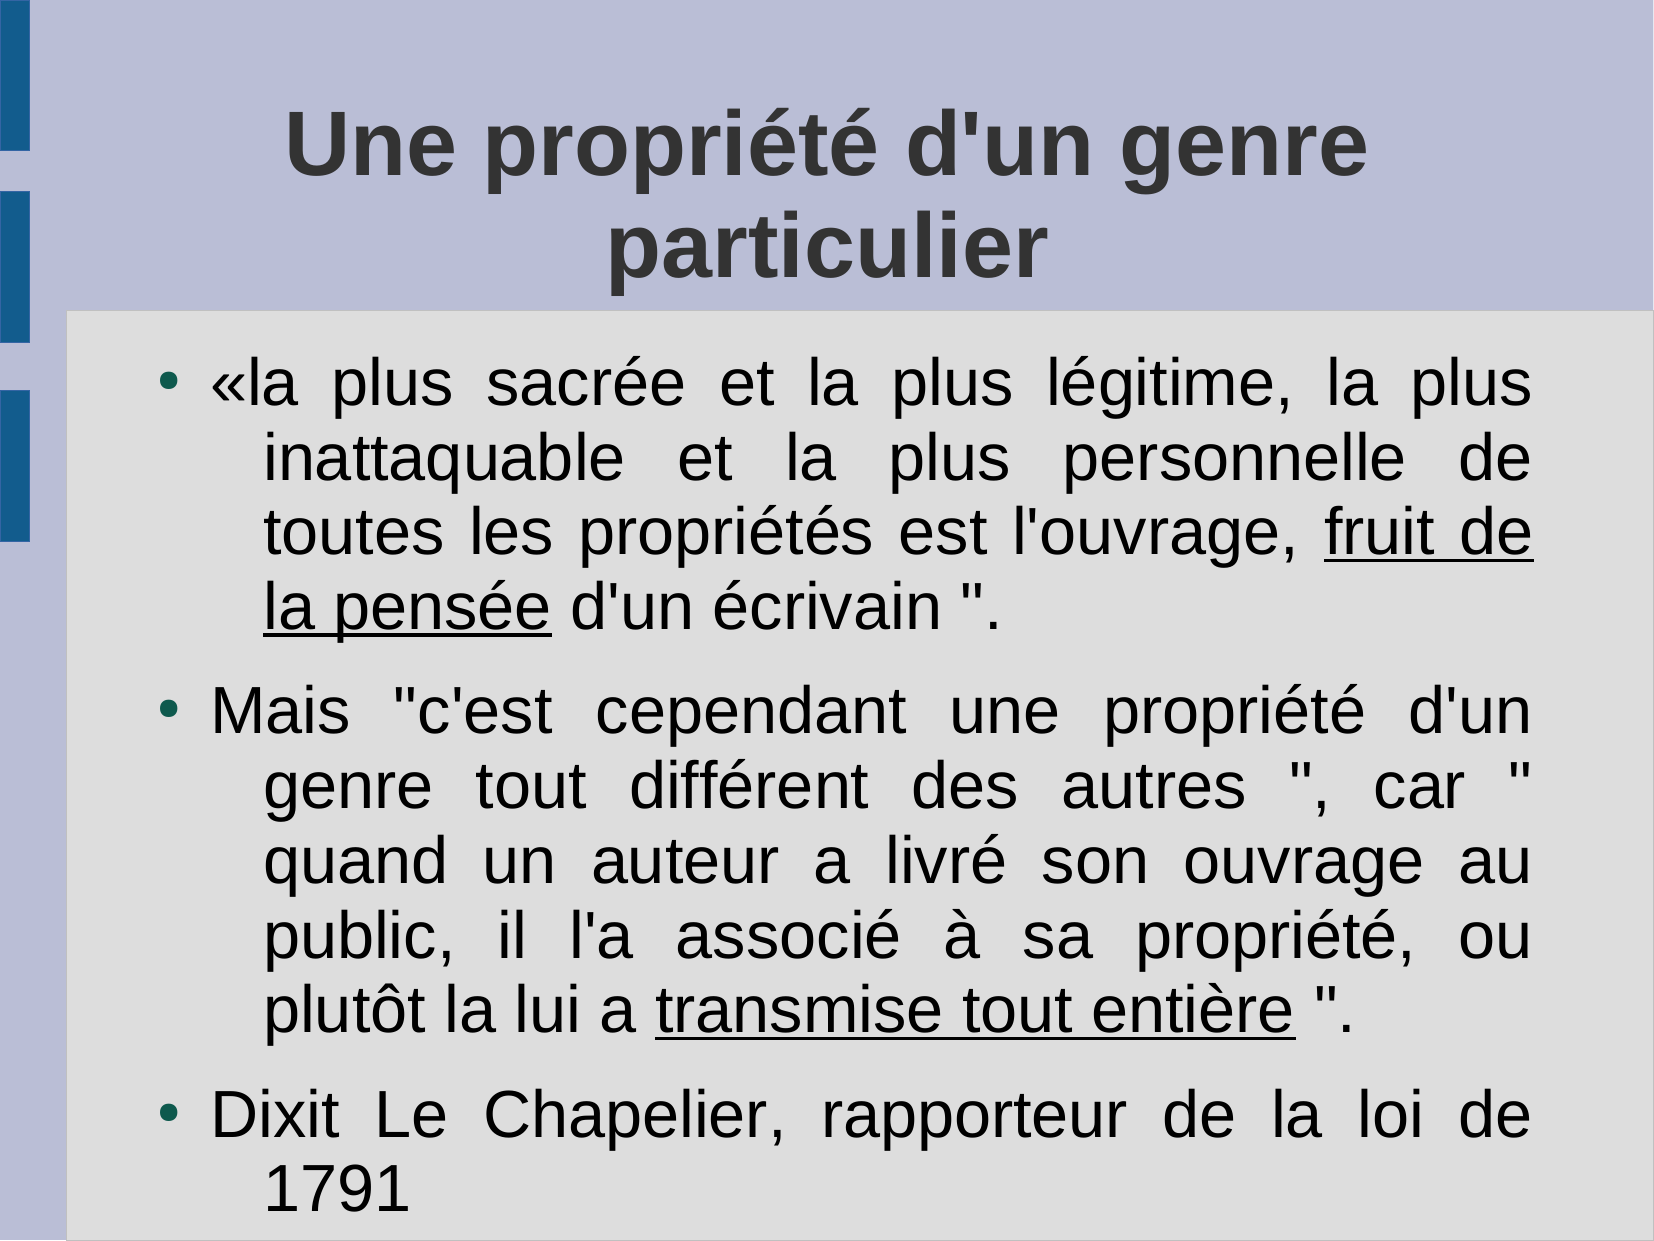

# Une propriété d'un genre particulier
«la plus sacrée et la plus légitime, la plus inattaquable et la plus personnelle de toutes les propriétés est l'ouvrage, fruit de la pensée d'un écrivain ".
Mais "c'est cependant une propriété d'un genre tout différent des autres ", car " quand un auteur a livré son ouvrage au public, il l'a associé à sa propriété, ou plutôt la lui a transmise tout entière ".
Dixit Le Chapelier, rapporteur de la loi de 1791
Propriété intellectuelle != propriété foncière